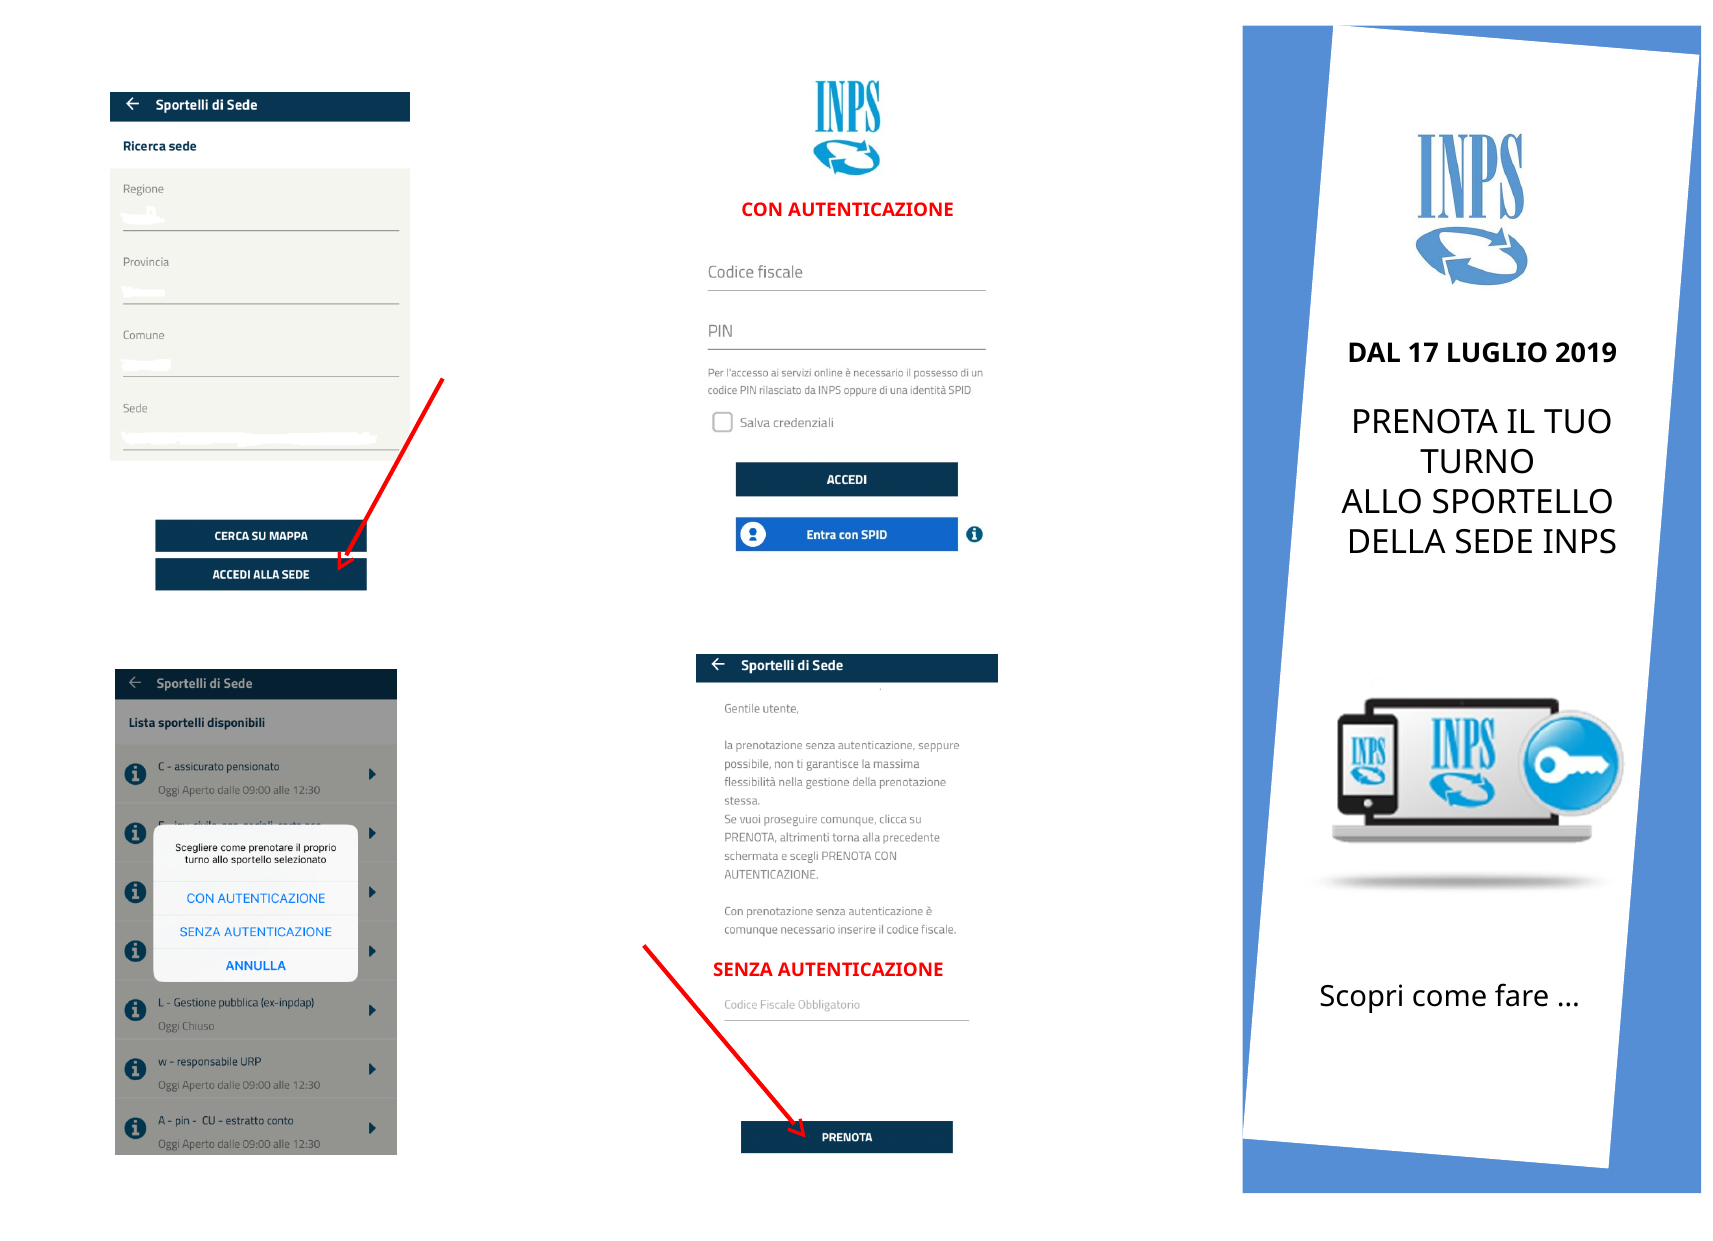

CON AUTENTICAZIONE
DAL 17 LUGLIO 2019
PRENOTA IL TUO TURNO
ALLO SPORTELLO
DELLA SEDE INPS
SENZA AUTENTICAZIONE
Scopri come fare …